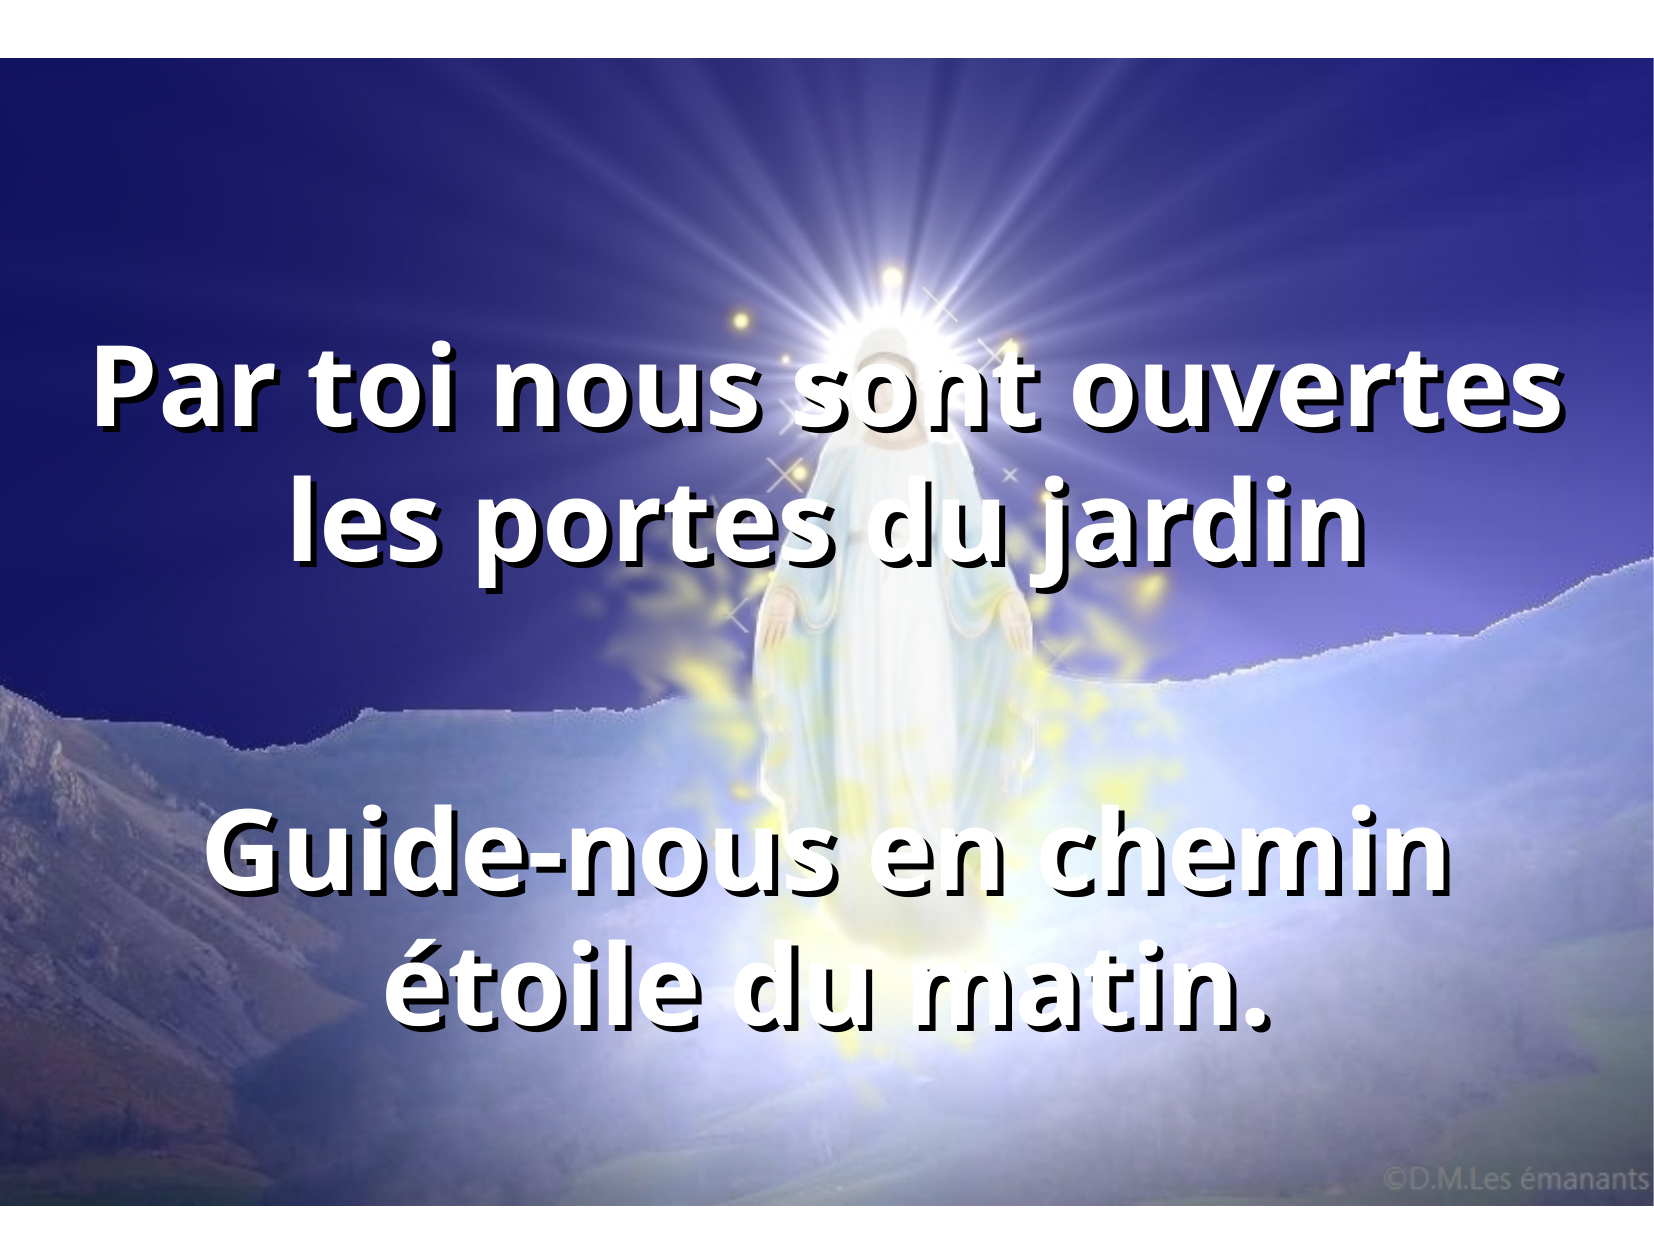

# Par toi nous sont ouvertes les portes du jardin
Guide-nous en chemin étoile du matin.